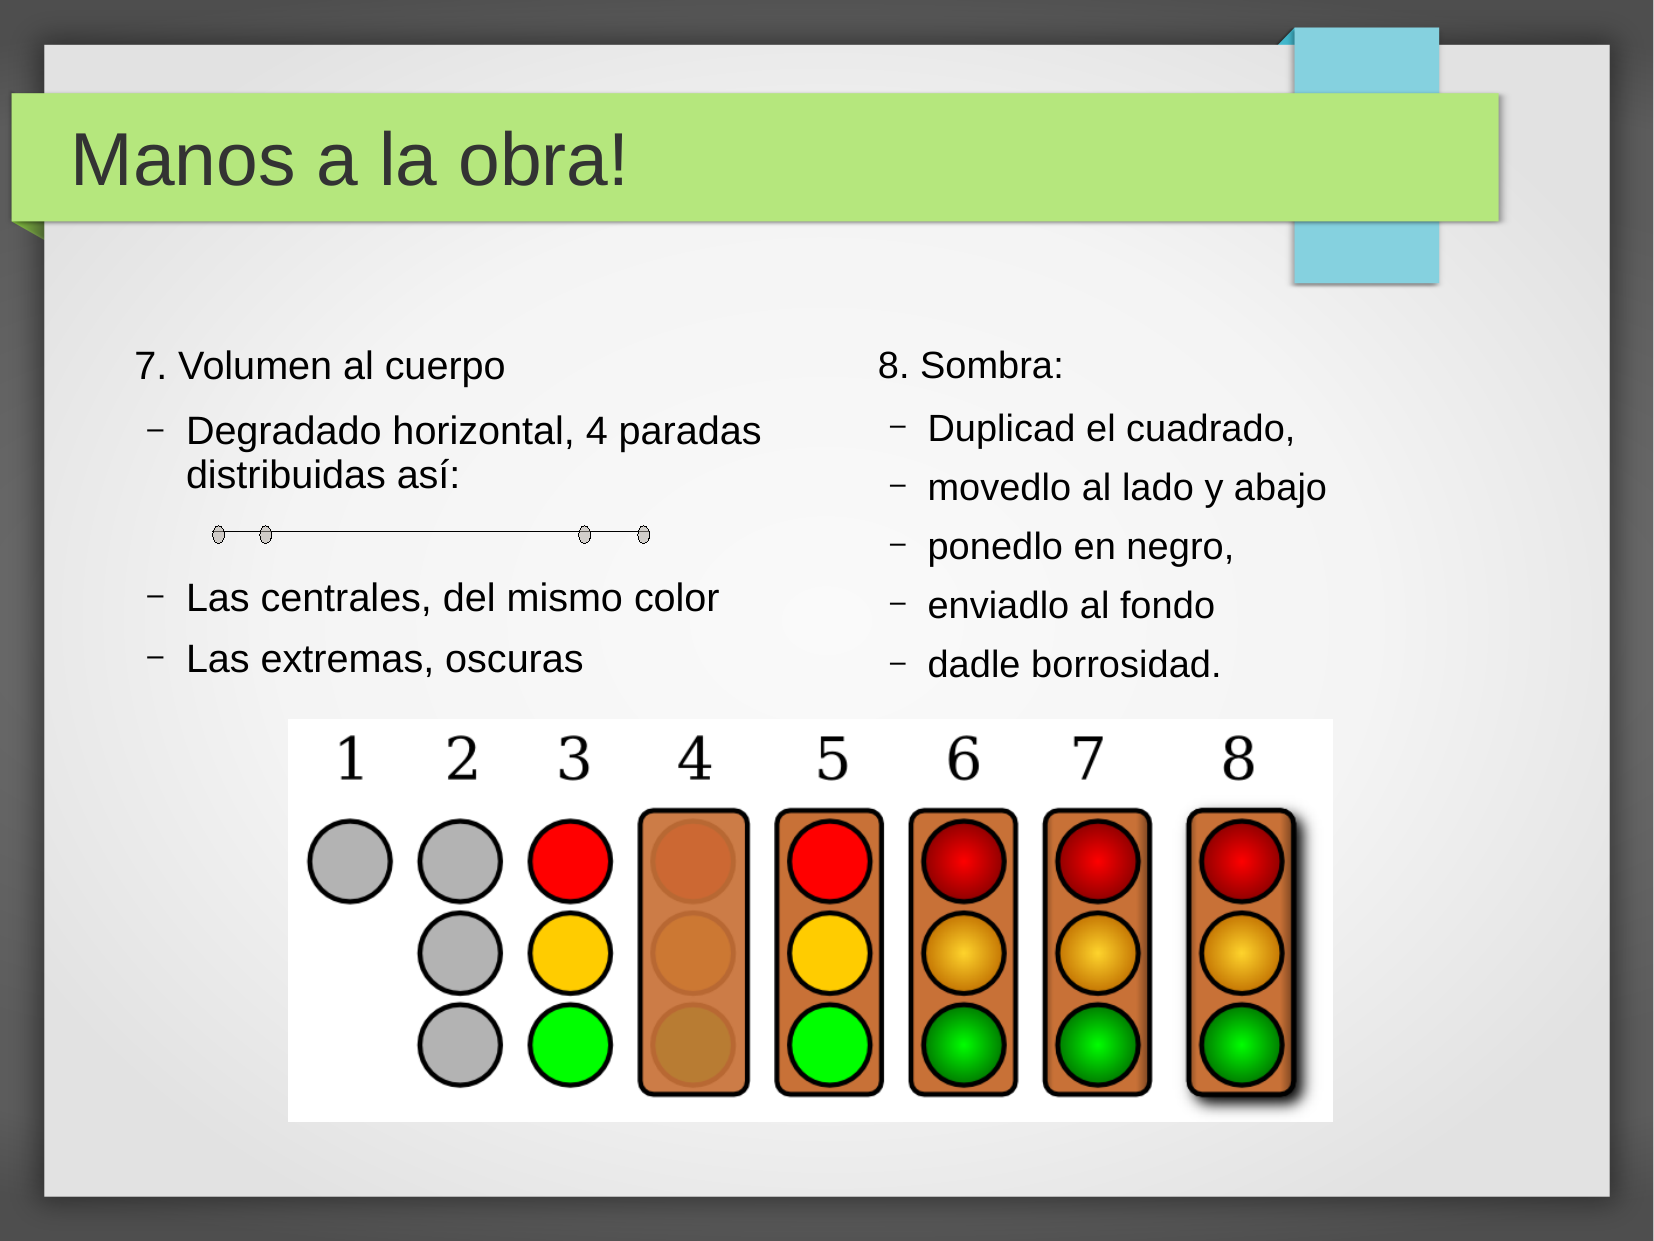

# Manos a la obra!
7. Volumen al cuerpo
Degradado horizontal, 4 paradas distribuidas así:
Las centrales, del mismo color
Las extremas, oscuras
8. Sombra:
Duplicad el cuadrado,
movedlo al lado y abajo
ponedlo en negro,
enviadlo al fondo
dadle borrosidad.